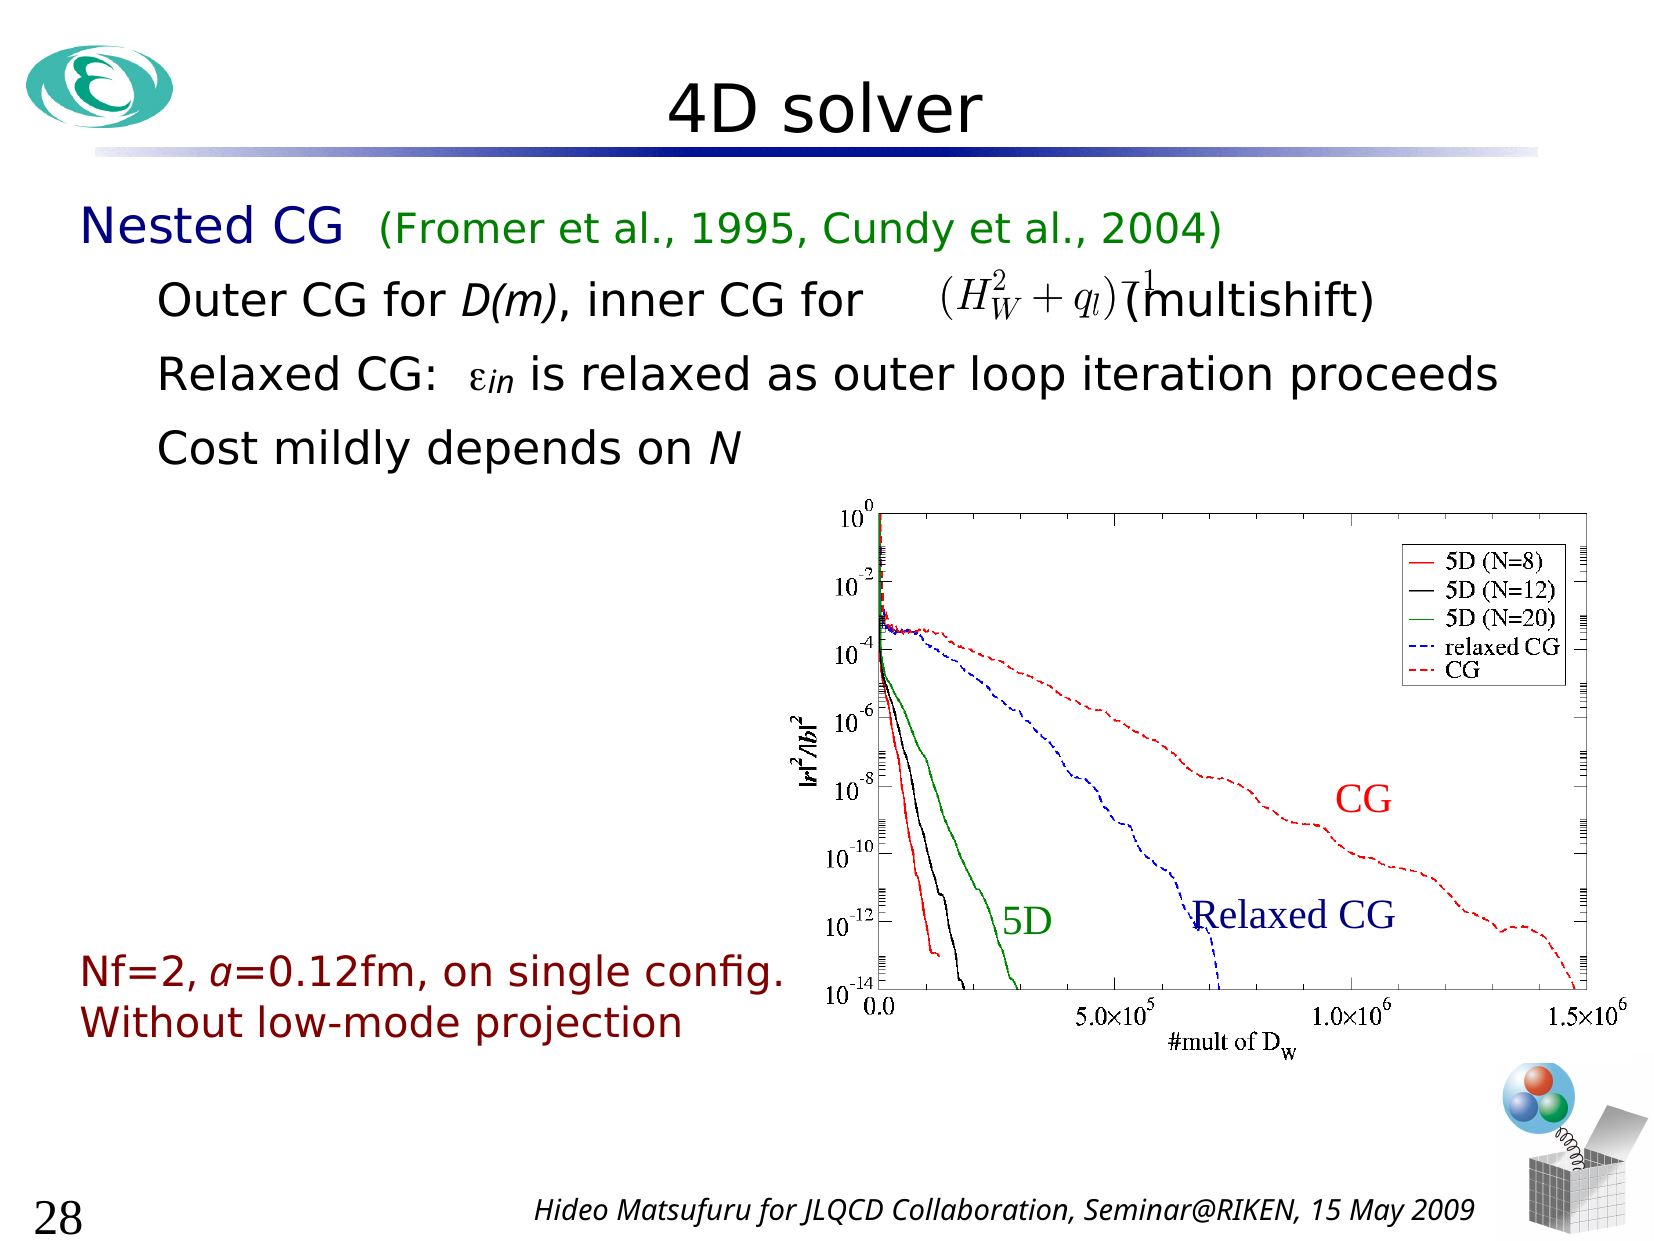

# 4D solver
Nested CG (Fromer et al., 1995, Cundy et al., 2004)
Outer CG for D(m), inner CG for (multishift)
Relaxed CG: ein is relaxed as outer loop iteration proceeds
Cost mildly depends on N
CG
Relaxed CG
5D
Nf=2, a=0.12fm, on single config.
Without low-mode projection